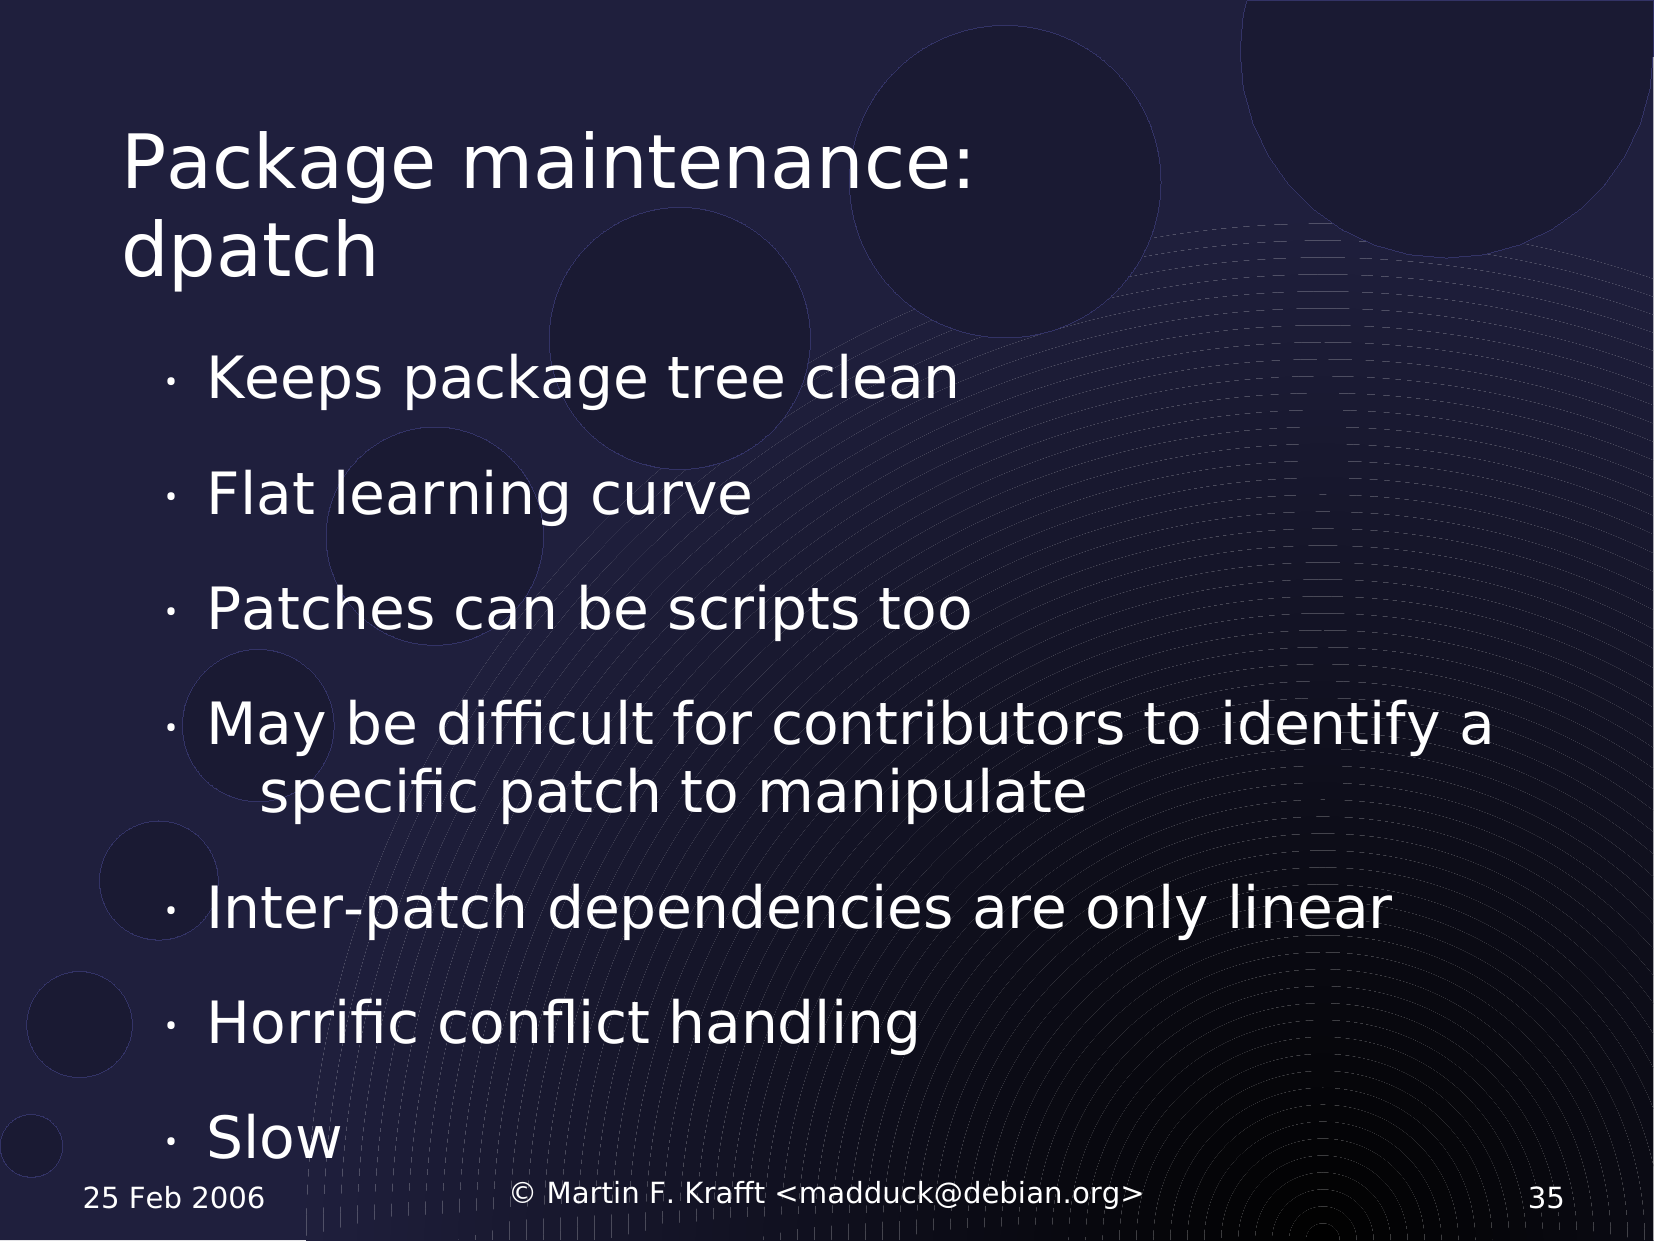

# Package maintenance: dpatch
Keeps package tree clean
Flat learning curve
Patches can be scripts too
May be difficult for contributors to identify a specific patch to manipulate
Inter-patch dependencies are only linear
Horrific conflict handling
Slow
© Martin F. Krafft <madduck@debian.org>
25 Feb 2006
35